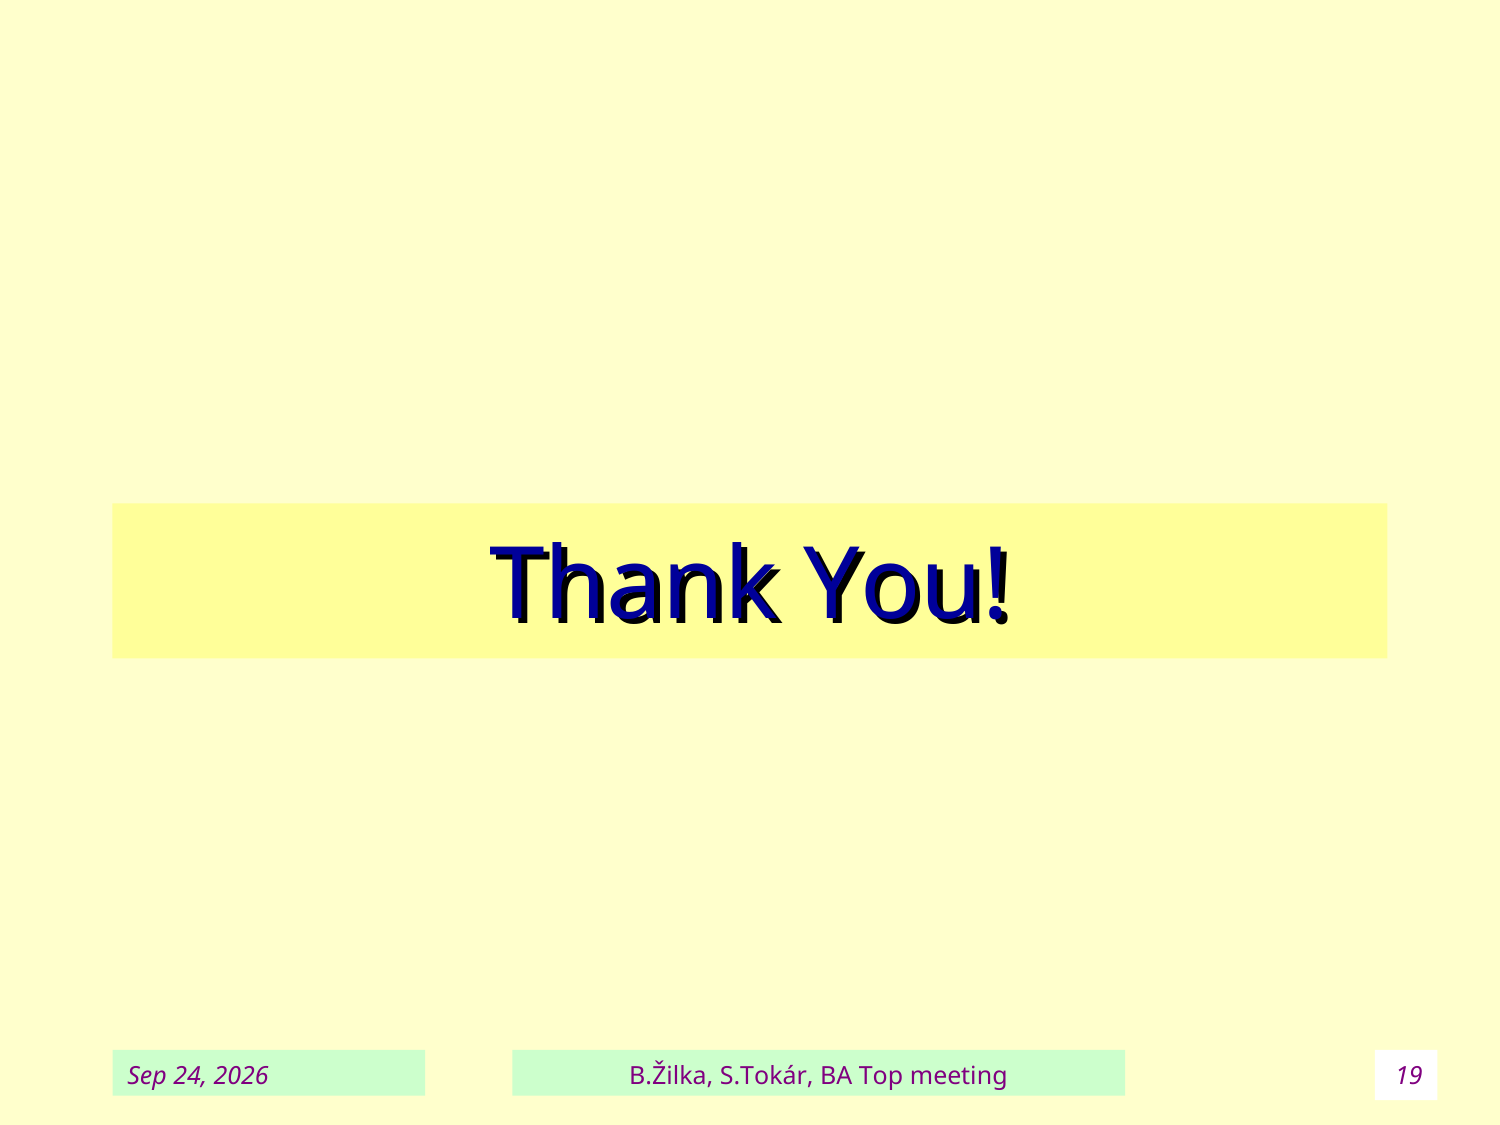

# Thank You!
B.Žilka, S.Tokár, BA Top meeting
19